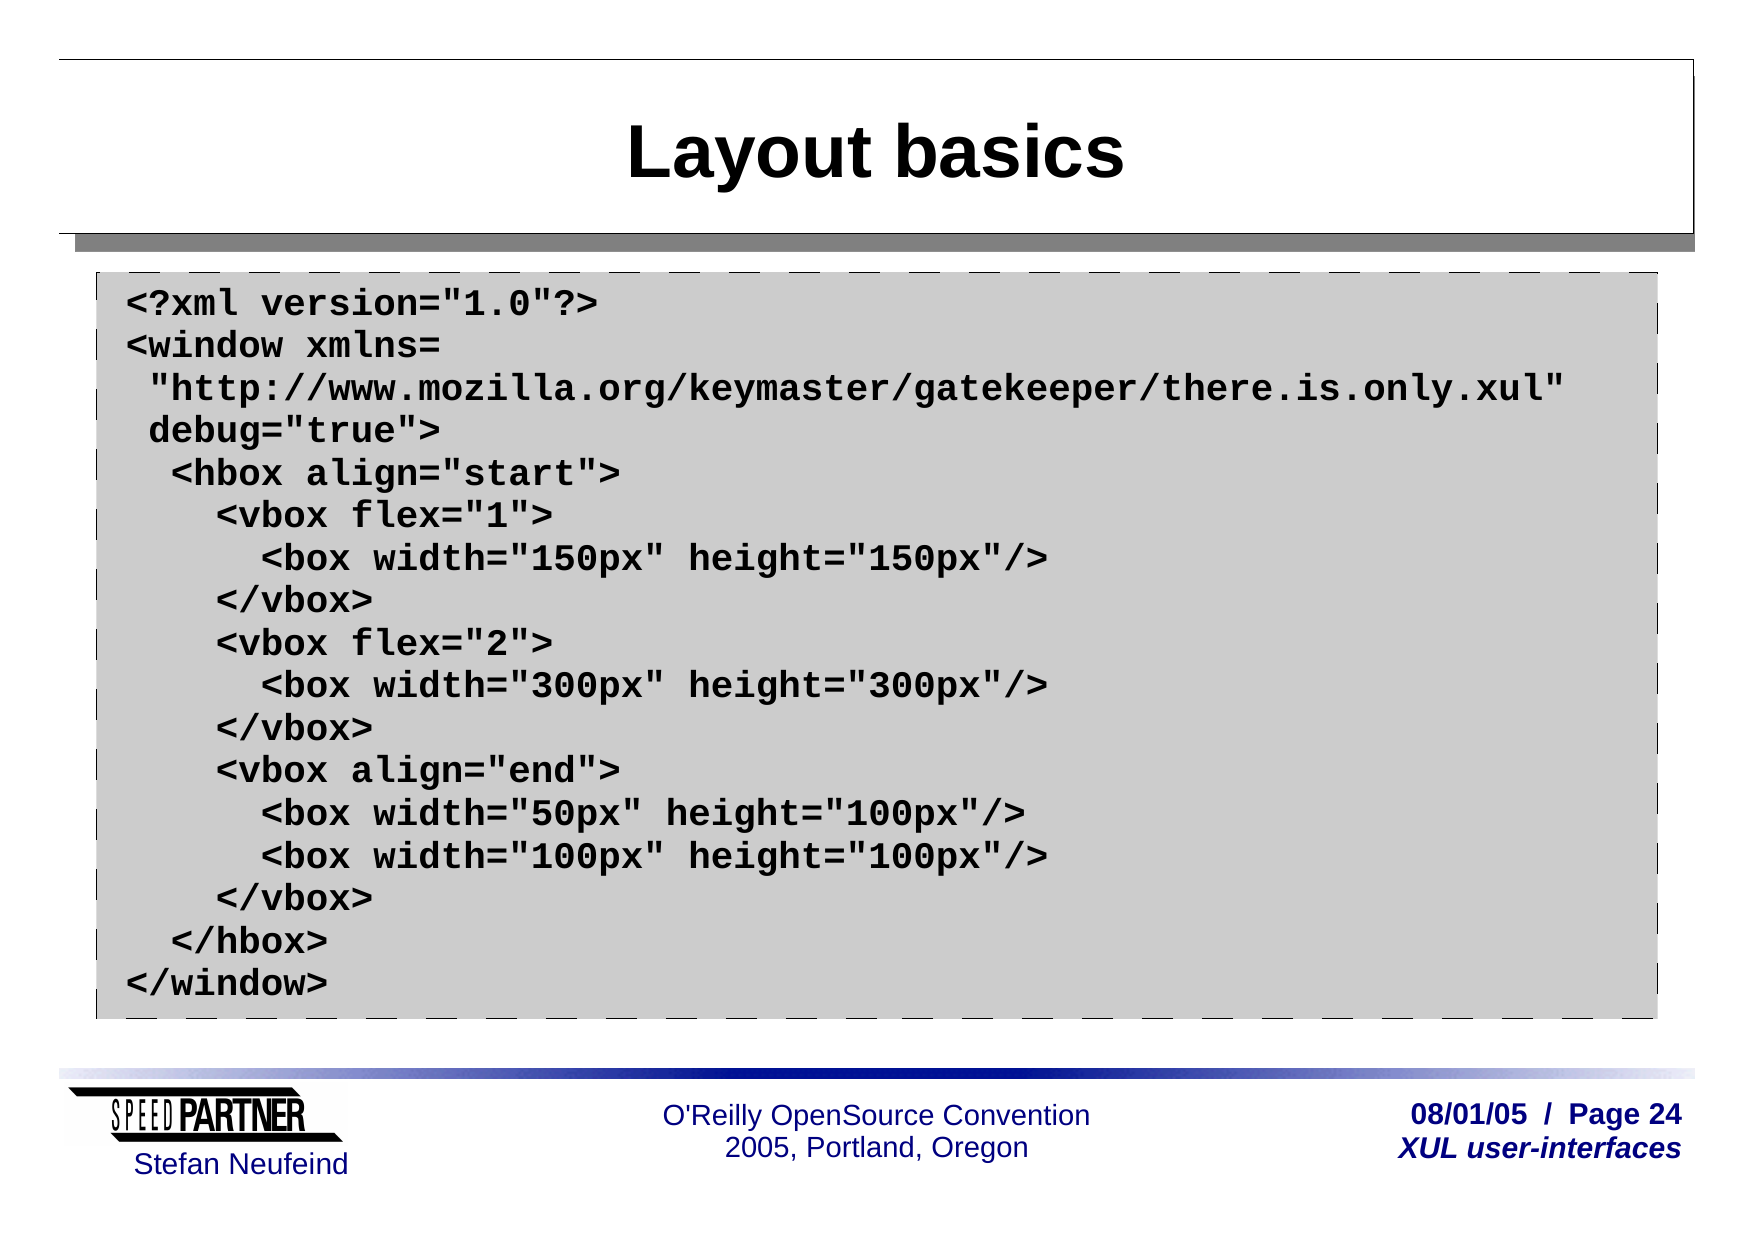

# Layout basics
<?xml version="1.0"?>
<window xmlns=
 "http://www.mozilla.org/keymaster/gatekeeper/there.is.only.xul"
 debug="true">
 <hbox align="start">
 <vbox flex="1">
 <box width="150px" height="150px"/>
 </vbox>
 <vbox flex="2">
 <box width="300px" height="300px"/>
 </vbox>
 <vbox align="end">
 <box width="50px" height="100px"/>
 <box width="100px" height="100px"/>
 </vbox>
 </hbox>
</window>